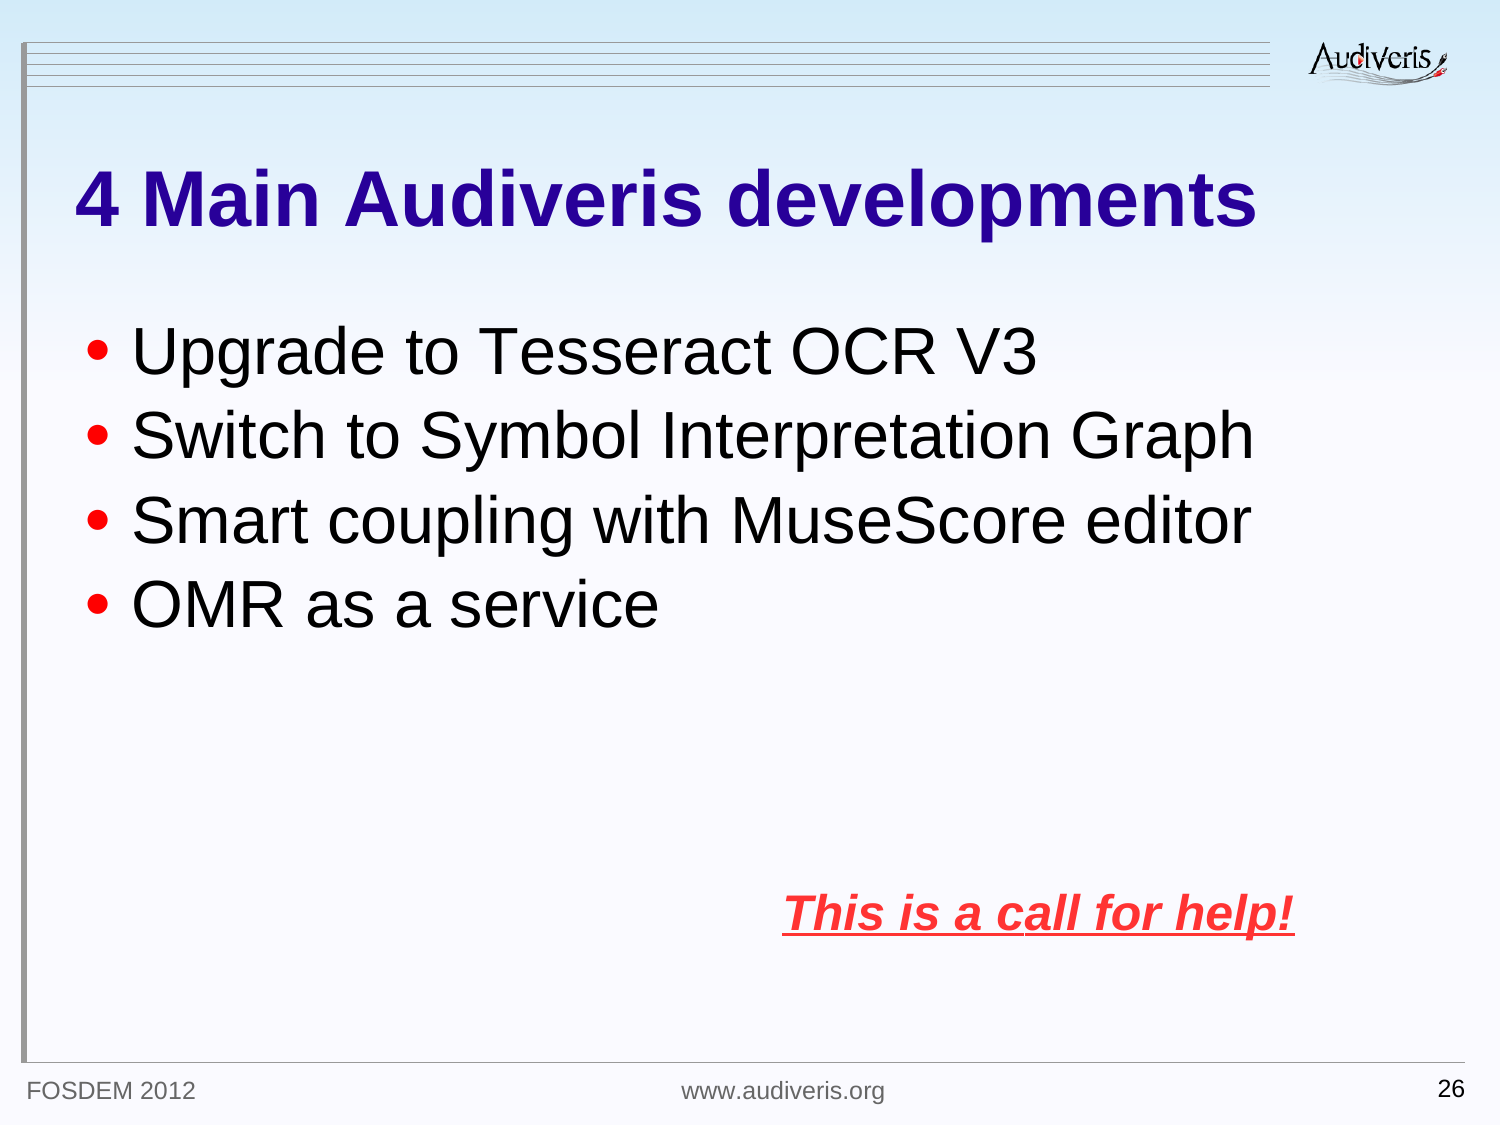

# 4 Main Audiveris developments
Upgrade to Tesseract OCR V3
Switch to Symbol Interpretation Graph
Smart coupling with MuseScore editor
OMR as a service
This is a call for help!